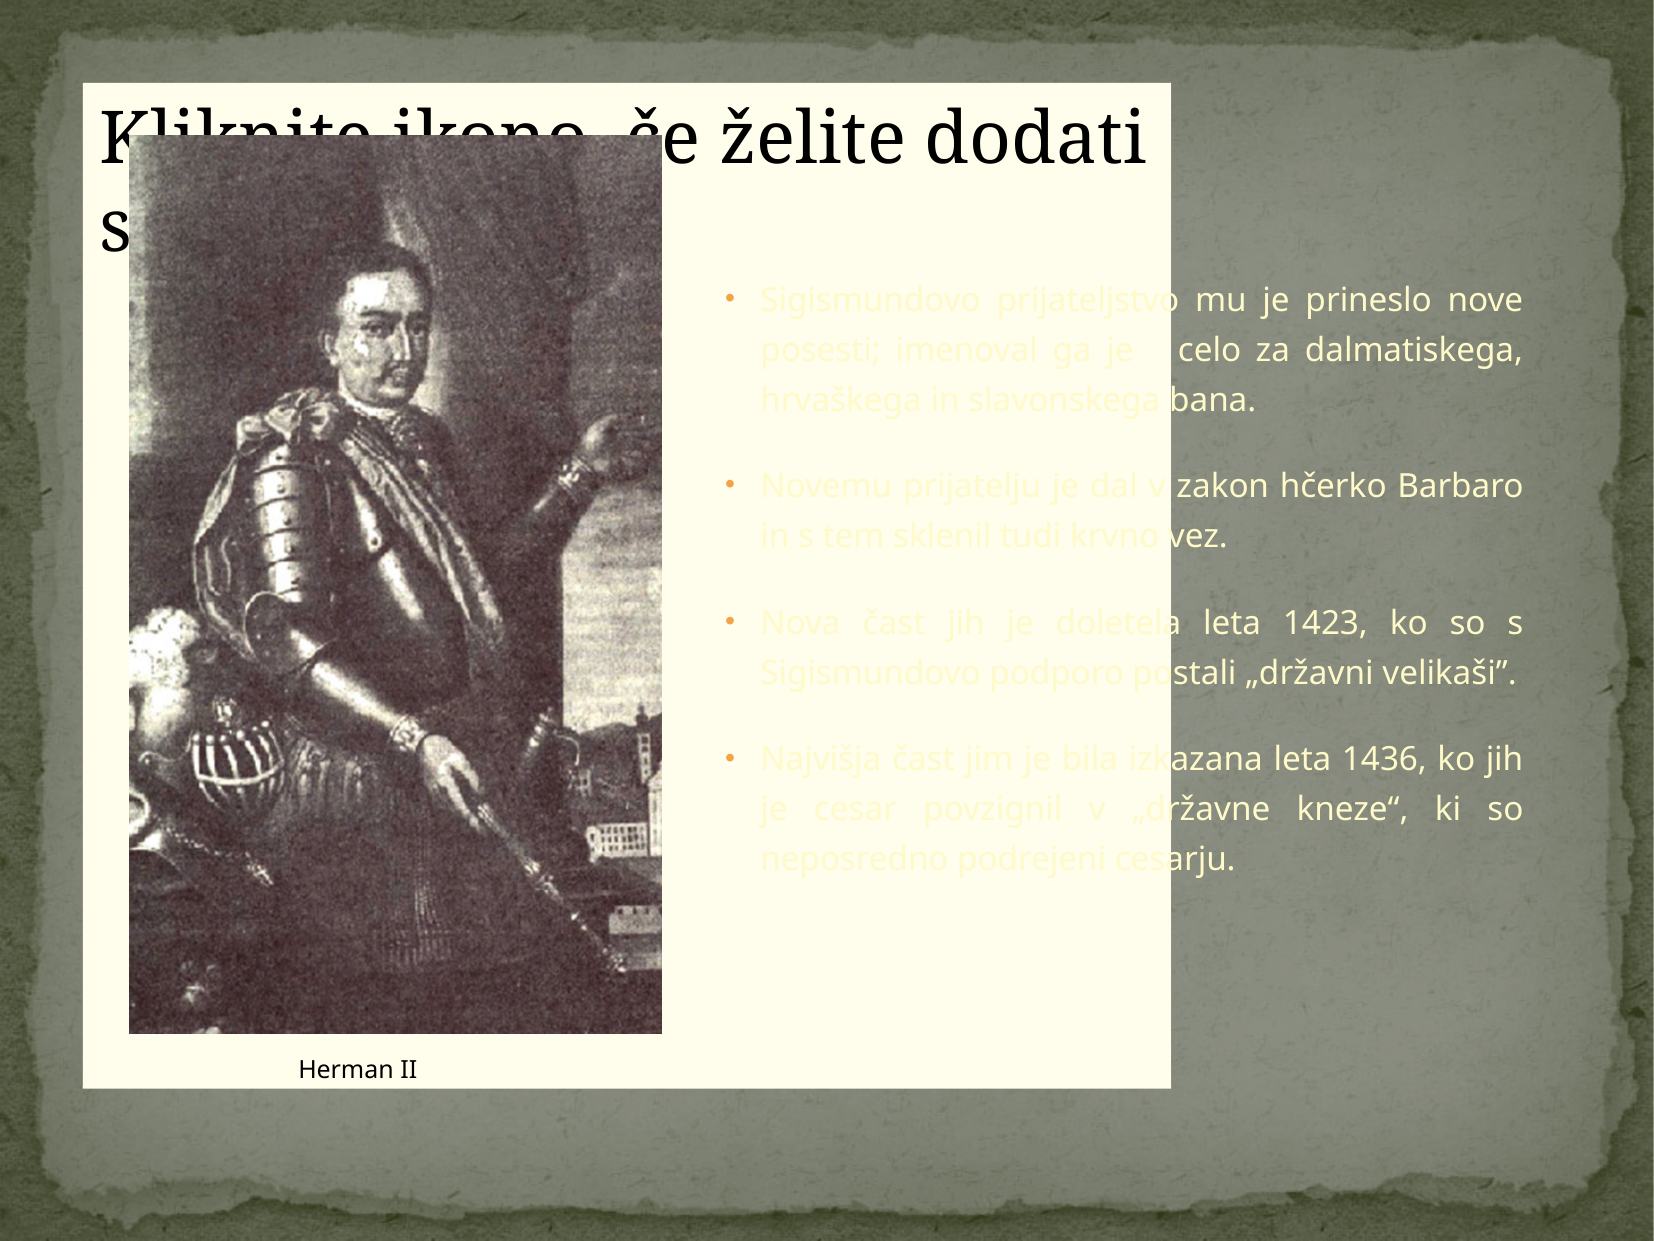

Sigismundovo prijateljstvo mu je prineslo nove posesti; imenoval ga je celo za dalmatiskega, hrvaškega in slavonskega bana.
Novemu prijatelju je dal v zakon hčerko Barbaro in s tem sklenil tudi krvno vez.
Nova čast jih je doletela leta 1423, ko so s Sigismundovo podporo postali „državni velikaši”.
Najvišja čast jim je bila izkazana leta 1436, ko jih je cesar povzignil v „državne kneze“, ki so neposredno podrejeni cesarju.
Herman II